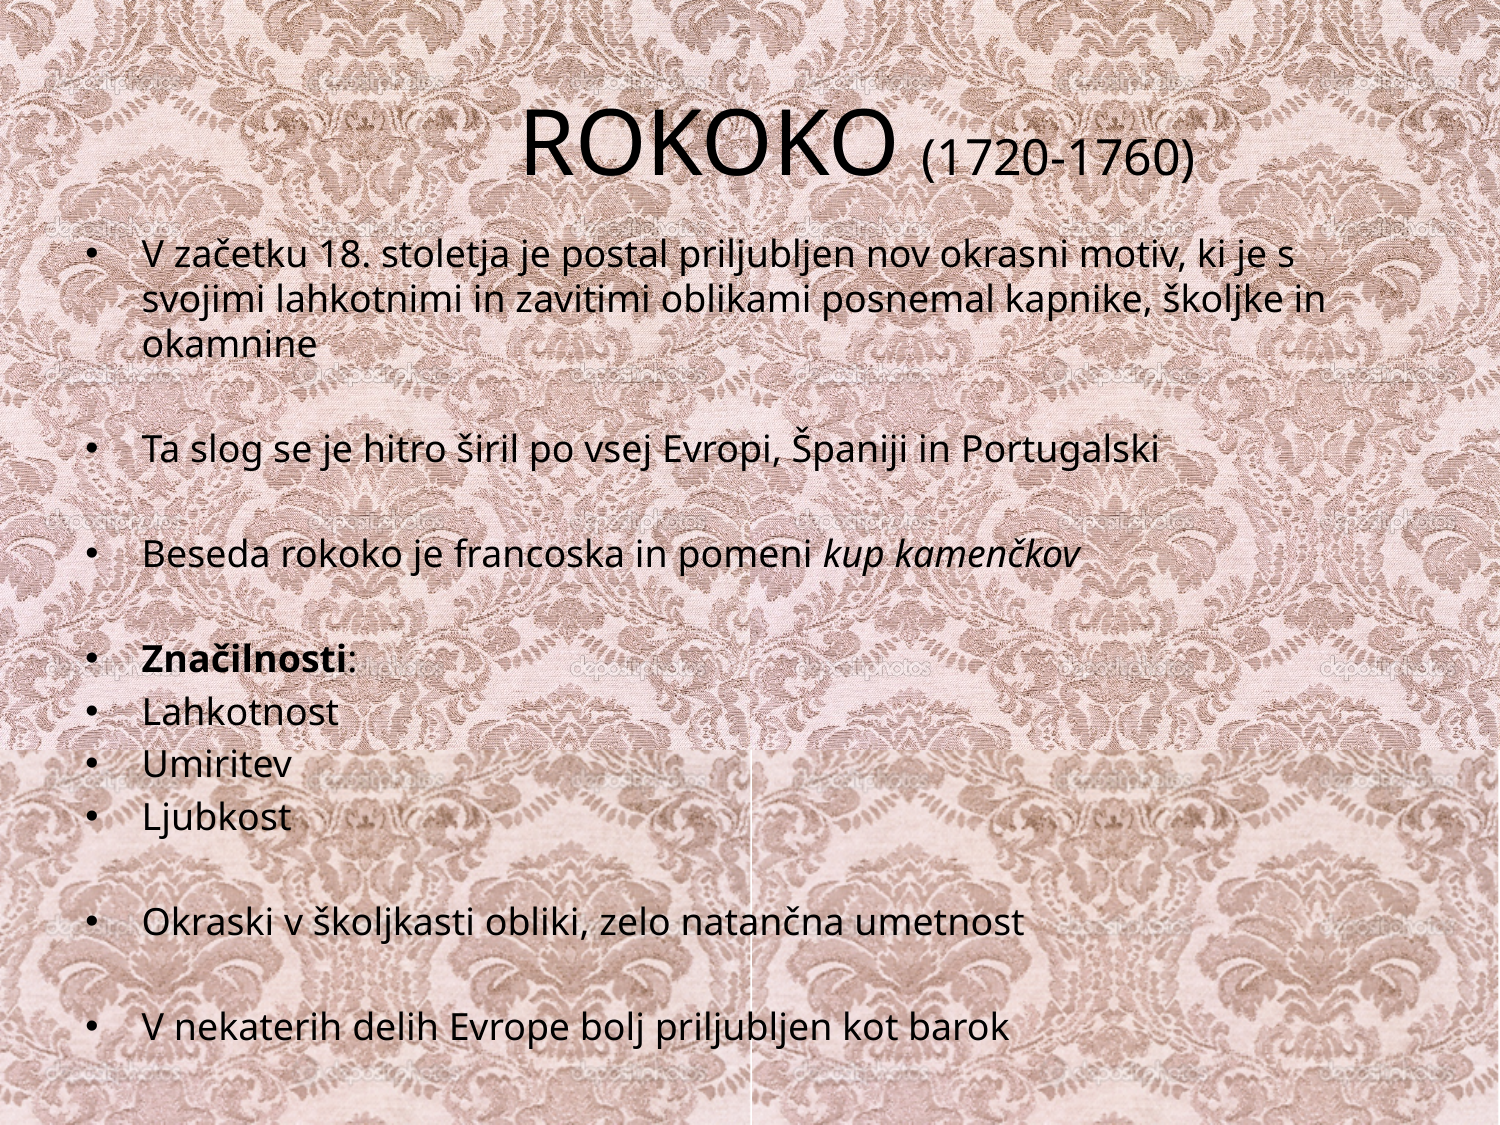

# ROKOKO (1720-1760)
V začetku 18. stoletja je postal priljubljen nov okrasni motiv, ki je s svojimi lahkotnimi in zavitimi oblikami posnemal kapnike, školjke in okamnine
Ta slog se je hitro širil po vsej Evropi, Španiji in Portugalski
Beseda rokoko je francoska in pomeni kup kamenčkov
Značilnosti:
Lahkotnost
Umiritev
Ljubkost
Okraski v školjkasti obliki, zelo natančna umetnost
V nekaterih delih Evrope bolj priljubljen kot barok